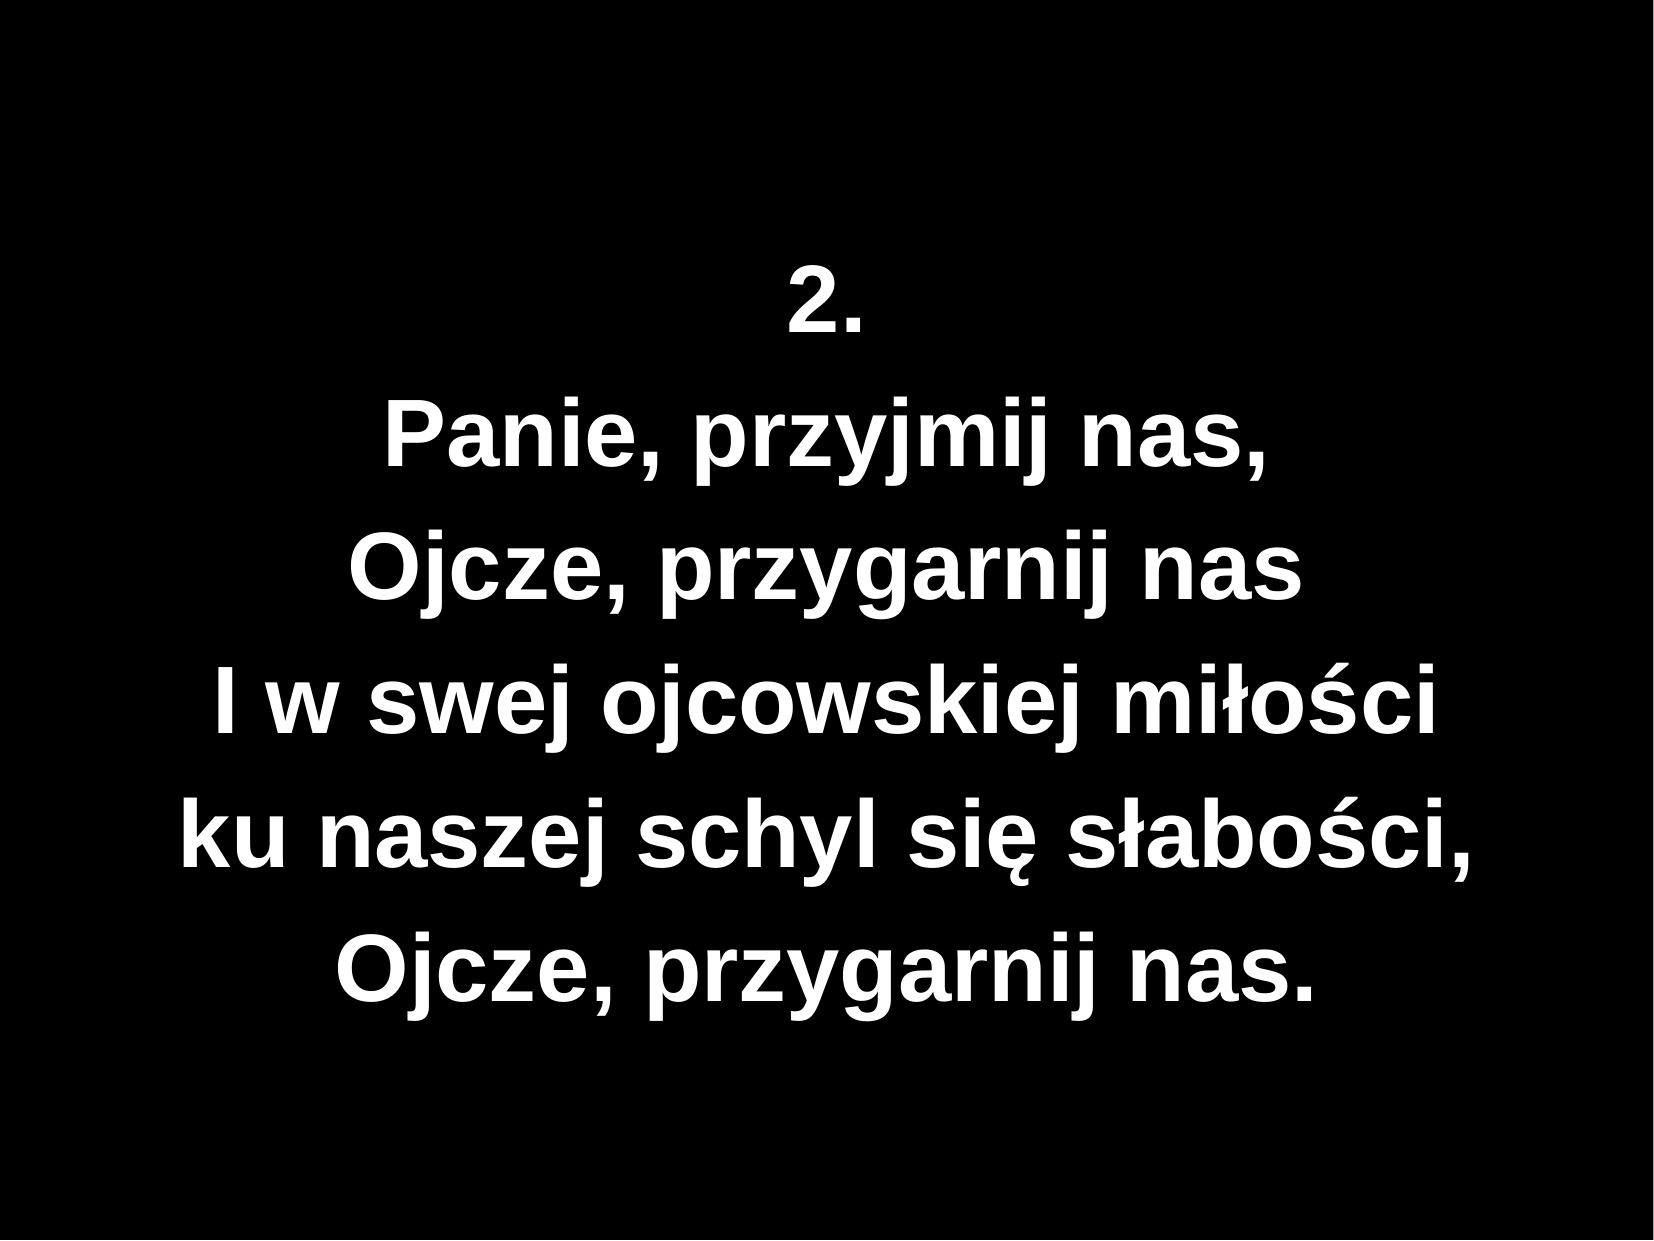

# 2.
Panie, przyjmij nas,
Ojcze, przygarnij nas
I w swej ojcowskiej miłości
ku naszej schyl się słabości,
Ojcze, przygarnij nas.